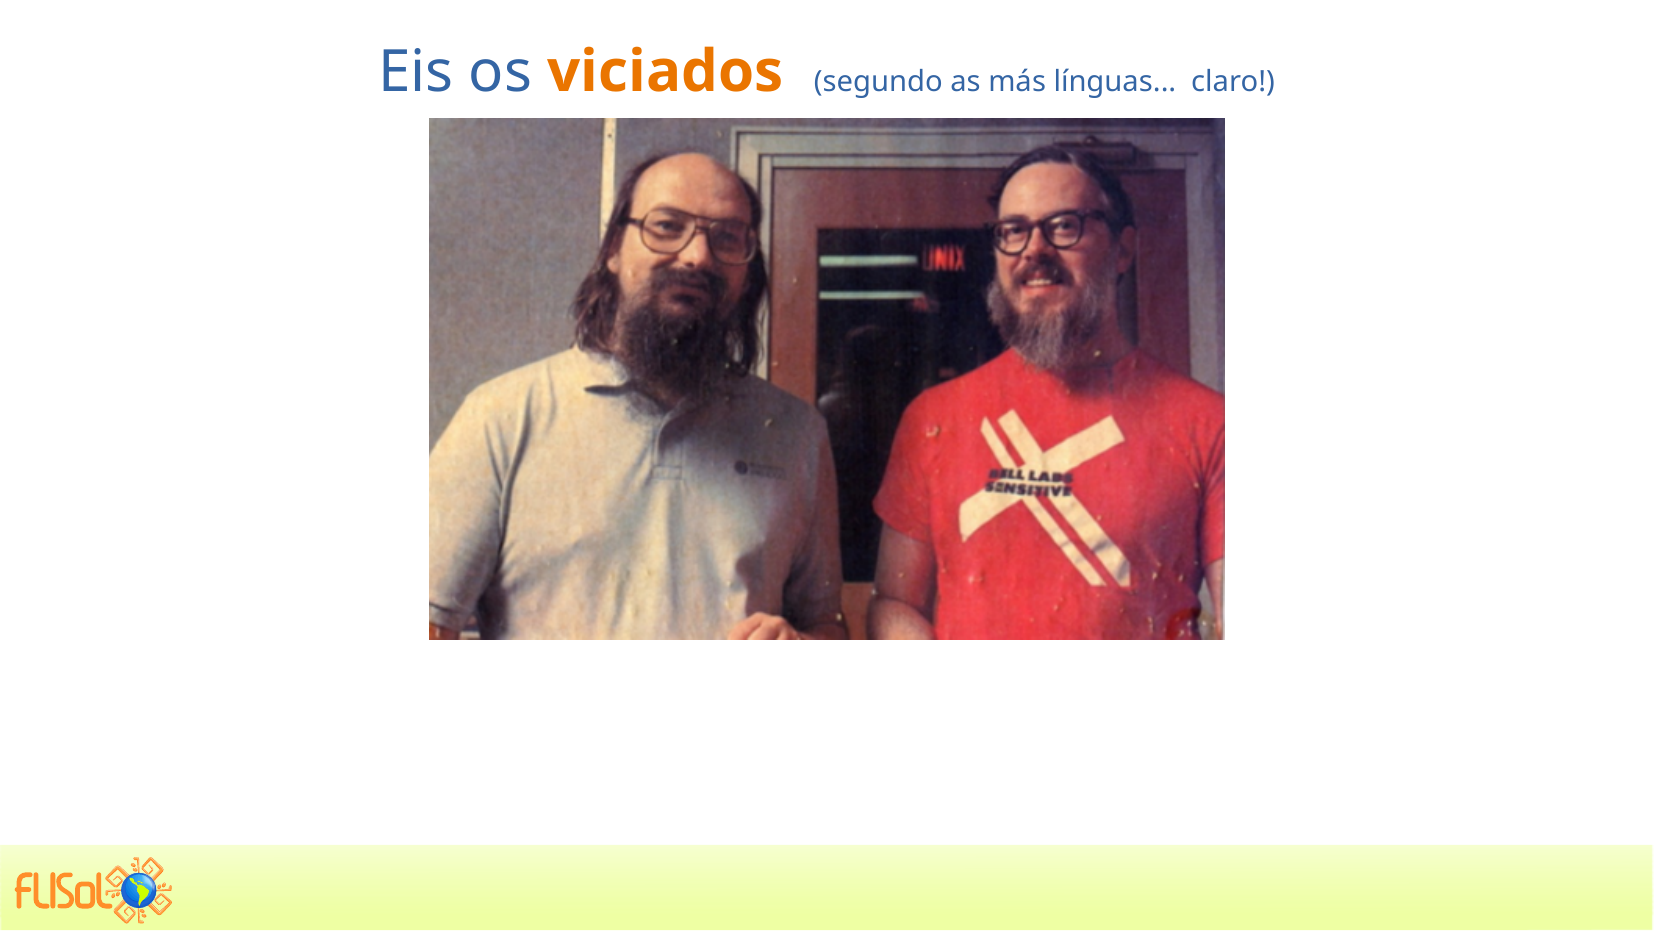

Eis os viciados (segundo as más línguas... claro!)